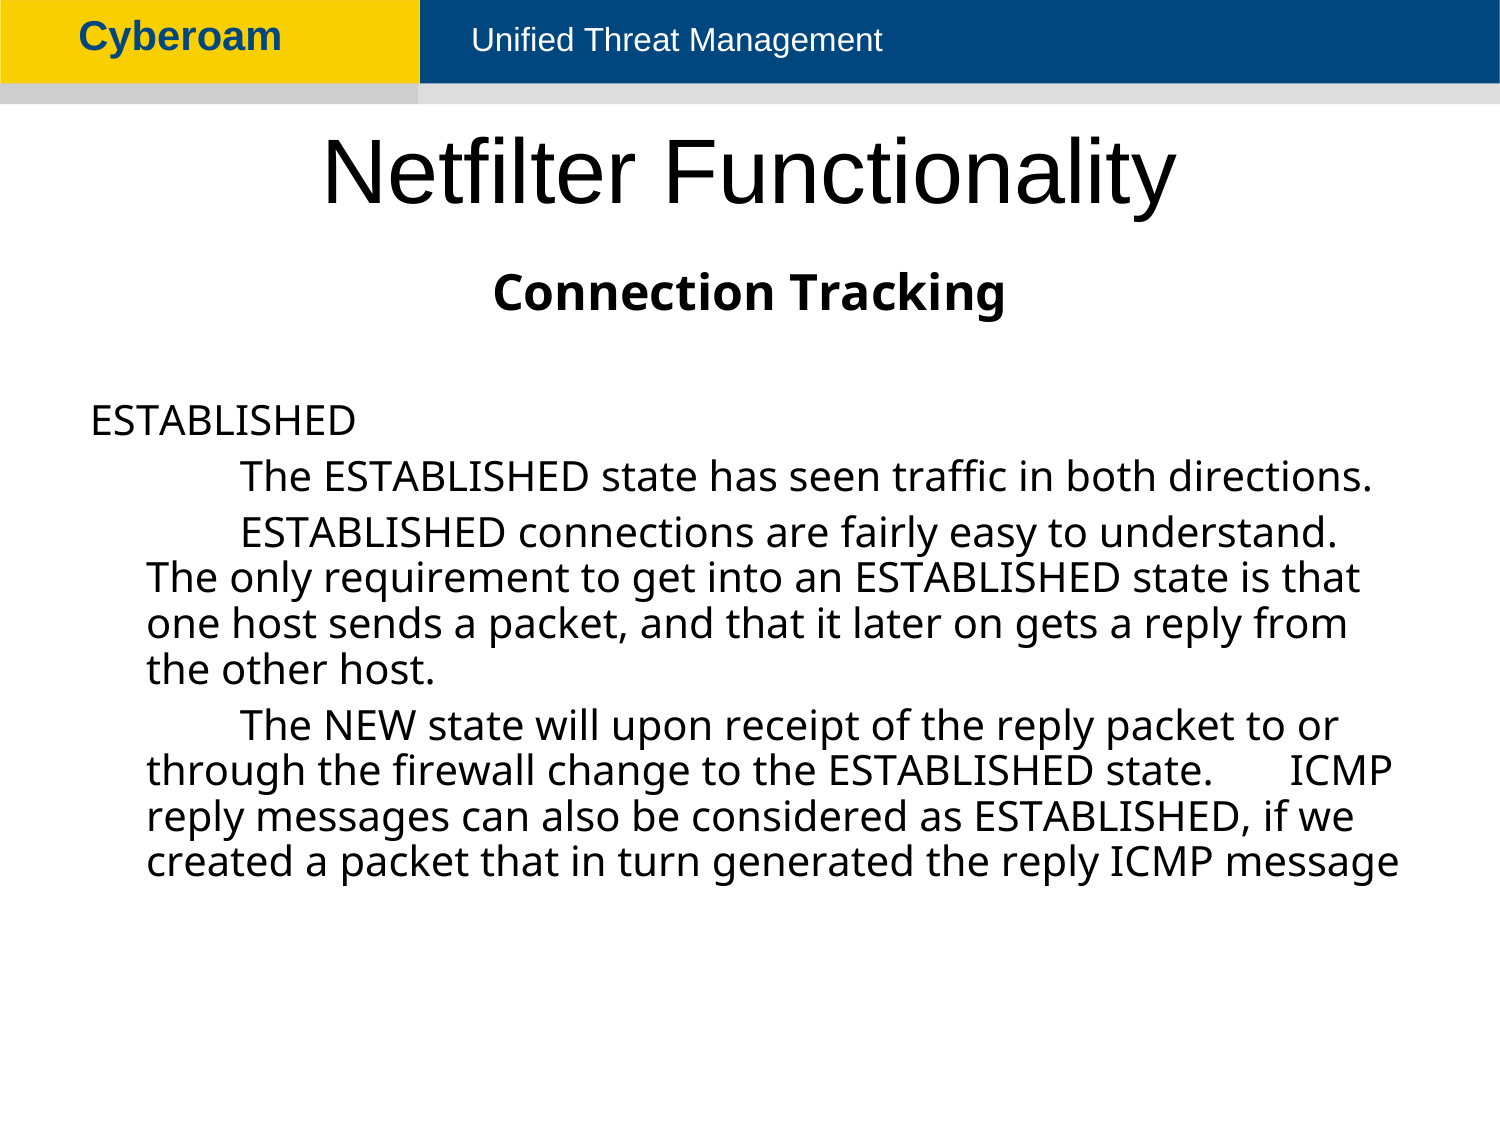

# Netfilter Functionality
Connection Tracking
ESTABLISHED
		The ESTABLISHED state has seen traffic in both directions.
		ESTABLISHED connections are fairly easy to understand. The only requirement to get into an ESTABLISHED state is that one host sends a packet, and that it later on gets a reply from the other host.
		The NEW state will upon receipt of the reply packet to or through the firewall change to the ESTABLISHED state. 	ICMP reply messages can also be considered as ESTABLISHED, if we created a packet that in turn generated the reply ICMP message